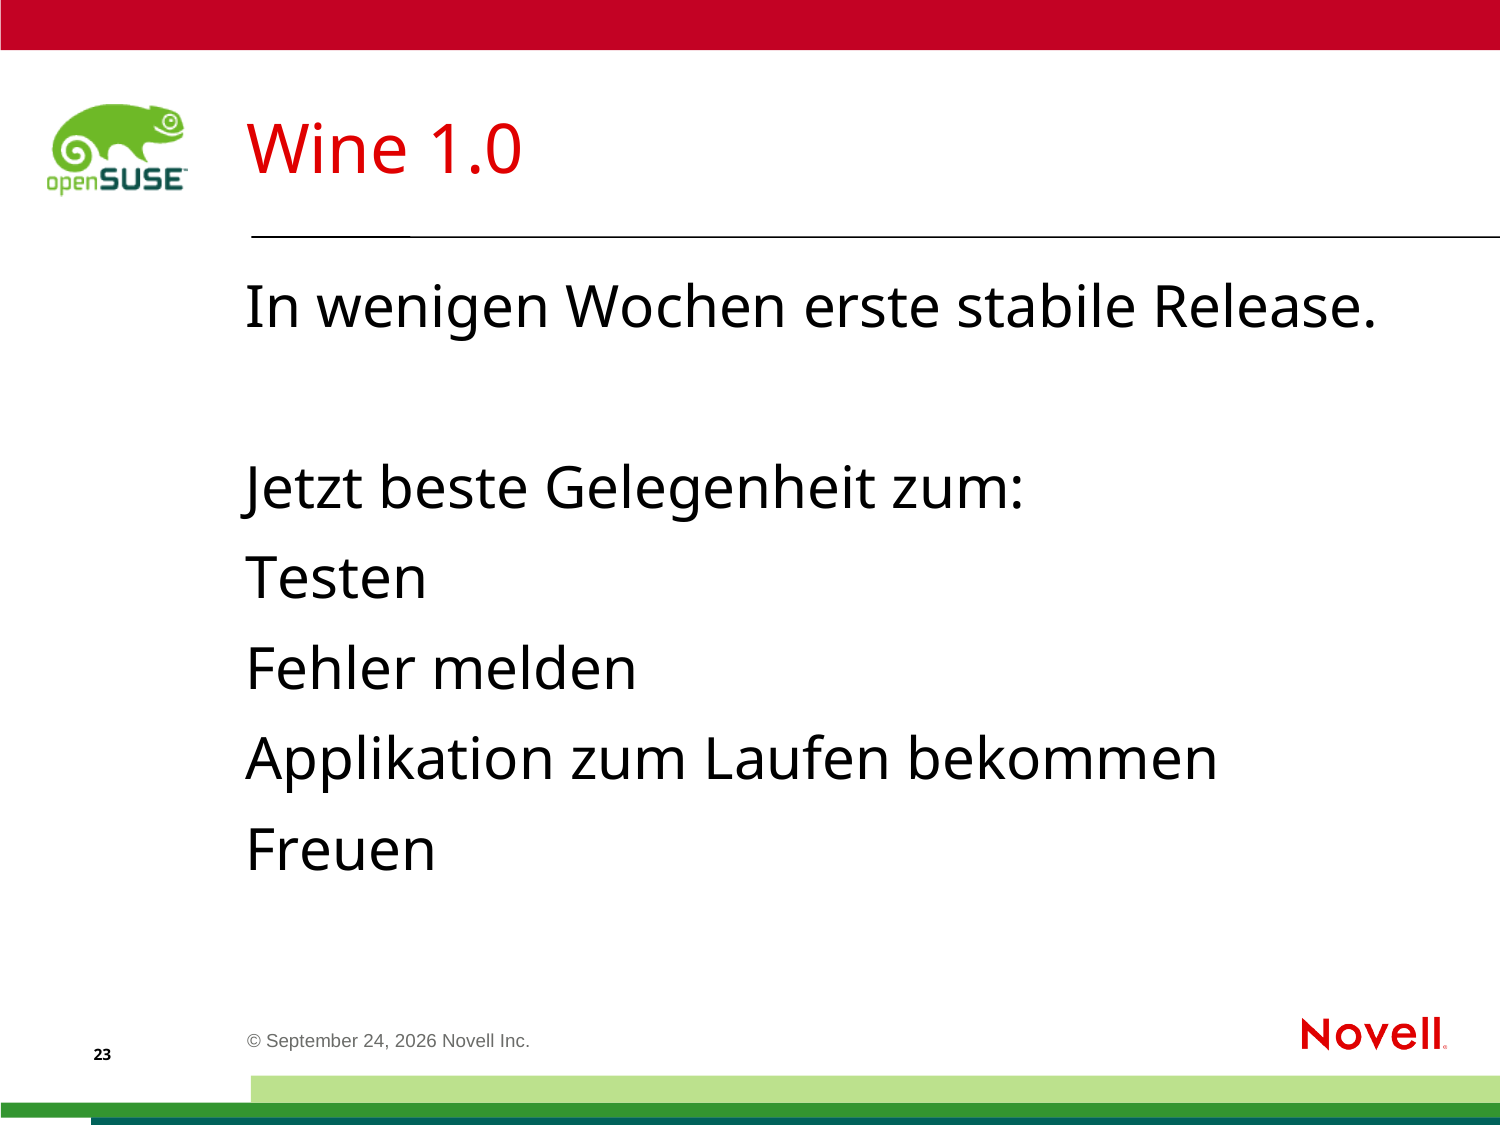

# Wine 1.0
In wenigen Wochen erste stabile Release.
Jetzt beste Gelegenheit zum:
Testen
Fehler melden
Applikation zum Laufen bekommen
Freuen